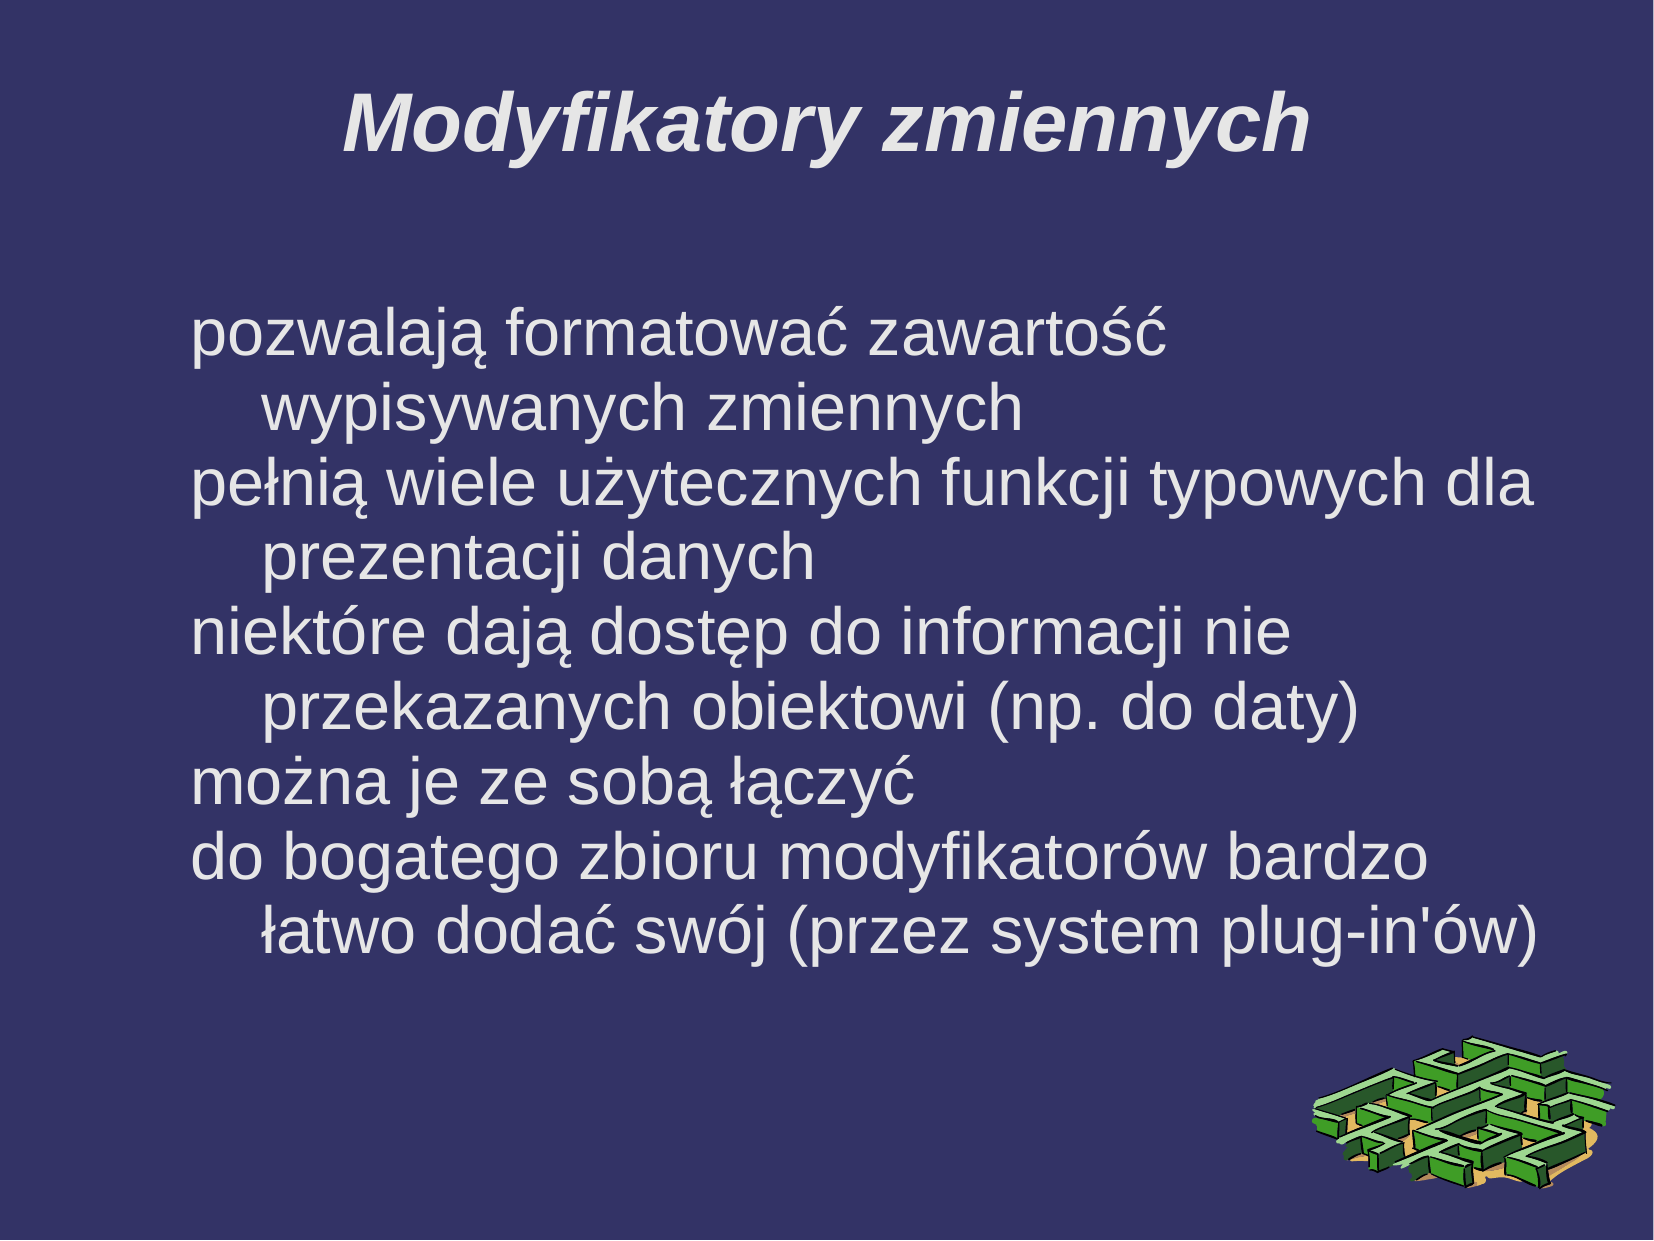

# Modyfikatory zmiennych
pozwalają formatować zawartość wypisywanych zmiennych
pełnią wiele użytecznych funkcji typowych dla prezentacji danych
niektóre dają dostęp do informacji nie przekazanych obiektowi (np. do daty)
można je ze sobą łączyć
do bogatego zbioru modyfikatorów bardzo łatwo dodać swój (przez system plug-in'ów)